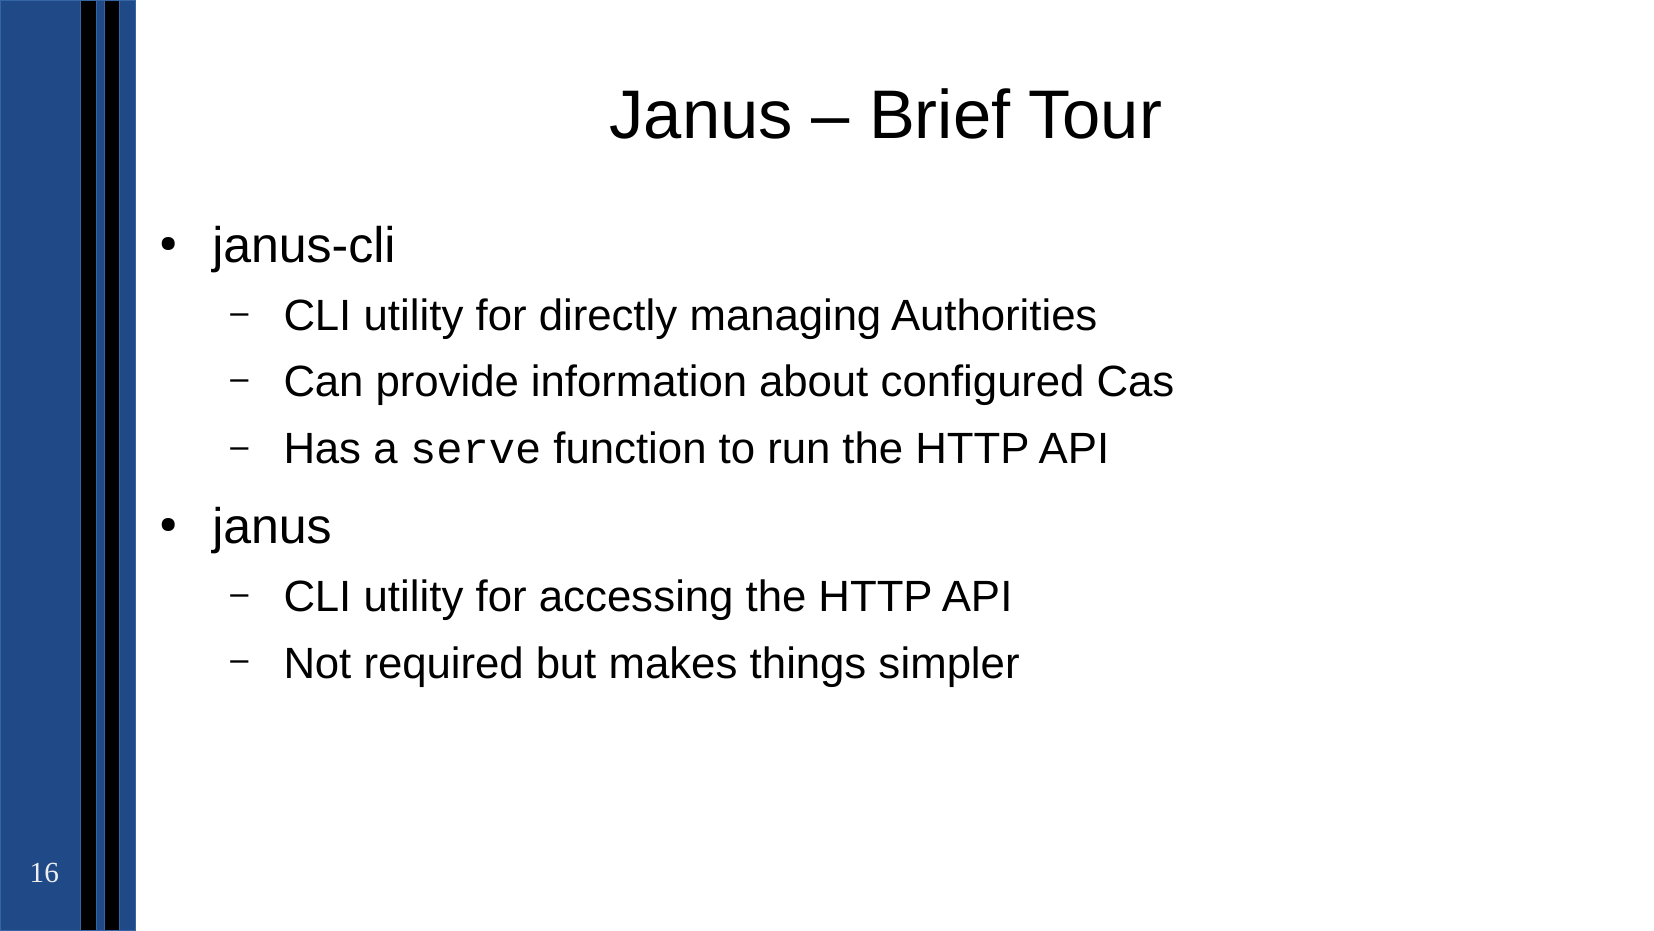

# Janus – Brief Tour
janus-cli
CLI utility for directly managing Authorities
Can provide information about configured Cas
Has a serve function to run the HTTP API
janus
CLI utility for accessing the HTTP API
Not required but makes things simpler
16